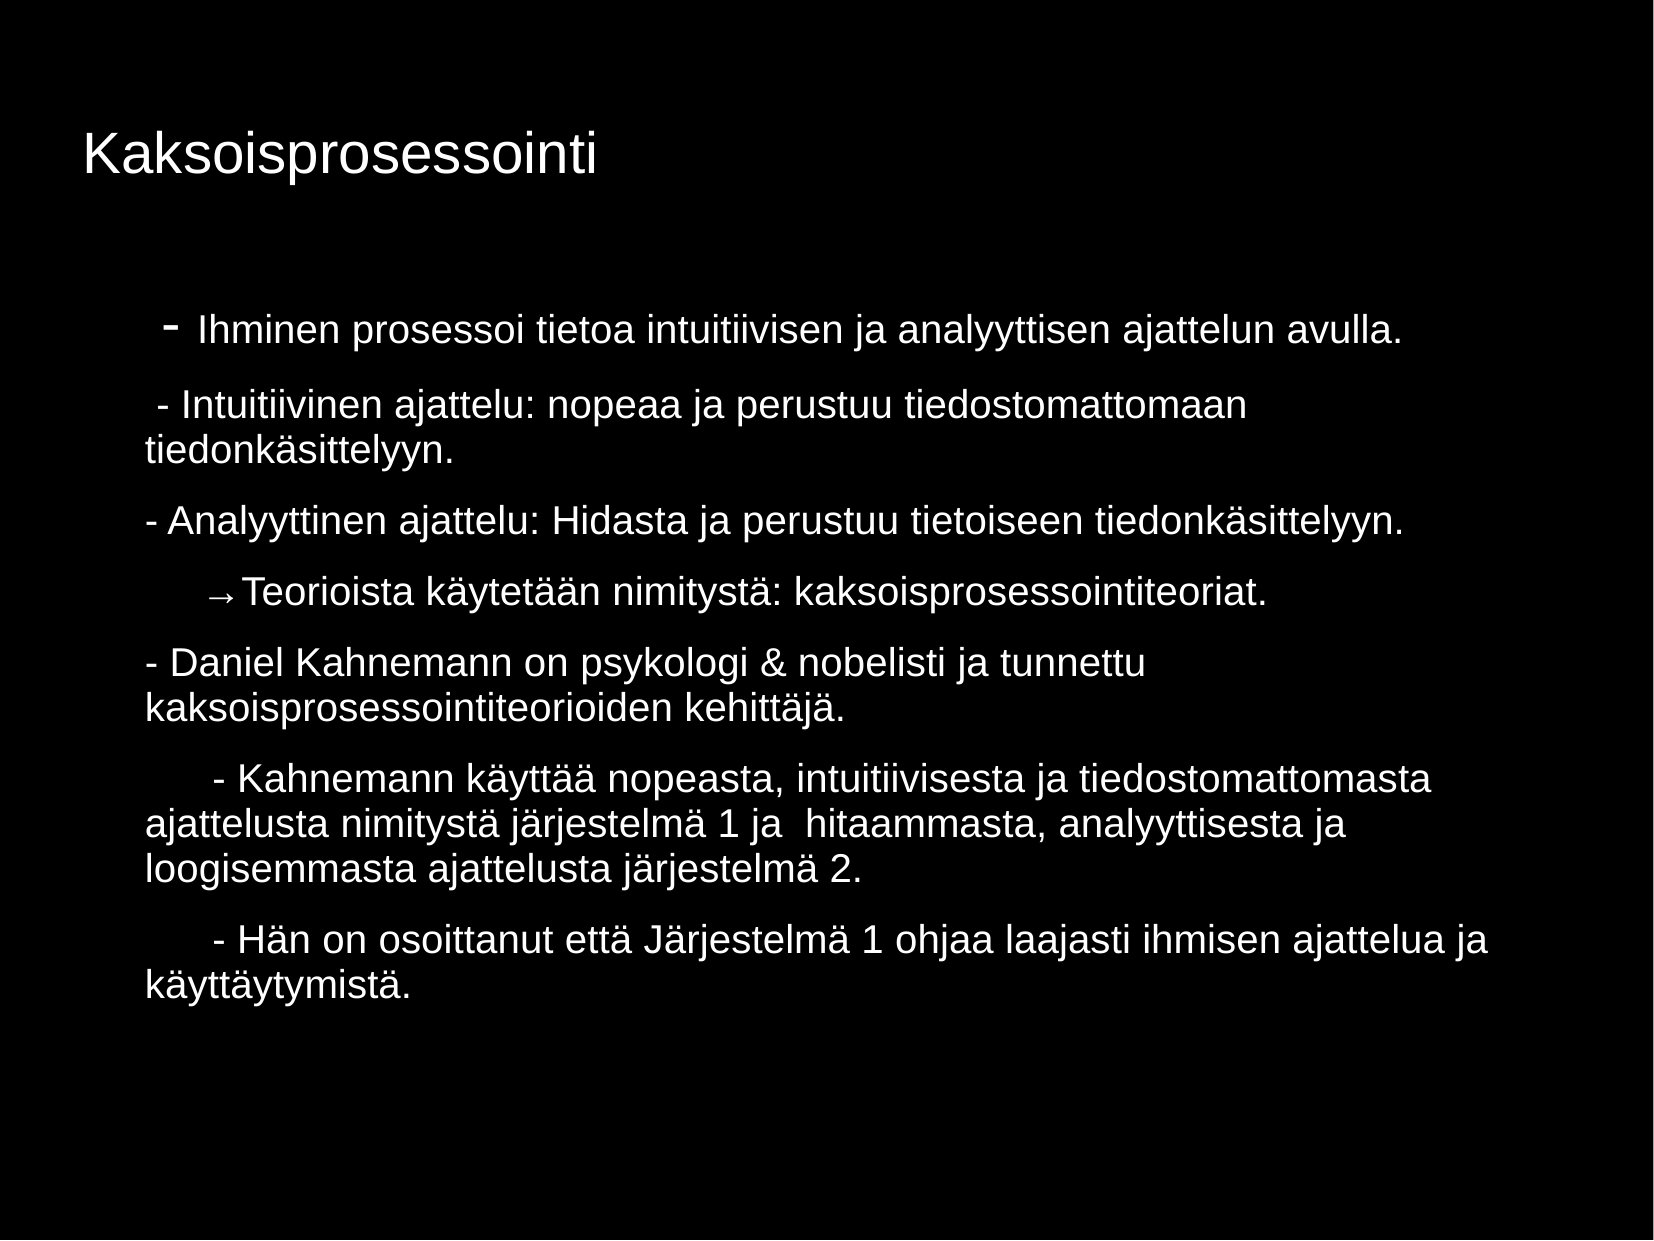

# Kaksoisprosessointi
 - Ihminen prosessoi tietoa intuitiivisen ja analyyttisen ajattelun avulla.
 - Intuitiivinen ajattelu: nopeaa ja perustuu tiedostomattomaan tiedonkäsittelyyn.
- Analyyttinen ajattelu: Hidasta ja perustuu tietoiseen tiedonkäsittelyyn.
 →Teorioista käytetään nimitystä: kaksoisprosessointiteoriat.
- Daniel Kahnemann on psykologi & nobelisti ja tunnettu kaksoisprosessointiteorioiden kehittäjä.
 - Kahnemann käyttää nopeasta, intuitiivisesta ja tiedostomattomasta ajattelusta nimitystä järjestelmä 1 ja hitaammasta, analyyttisesta ja loogisemmasta ajattelusta järjestelmä 2.
 - Hän on osoittanut että Järjestelmä 1 ohjaa laajasti ihmisen ajattelua ja käyttäytymistä.